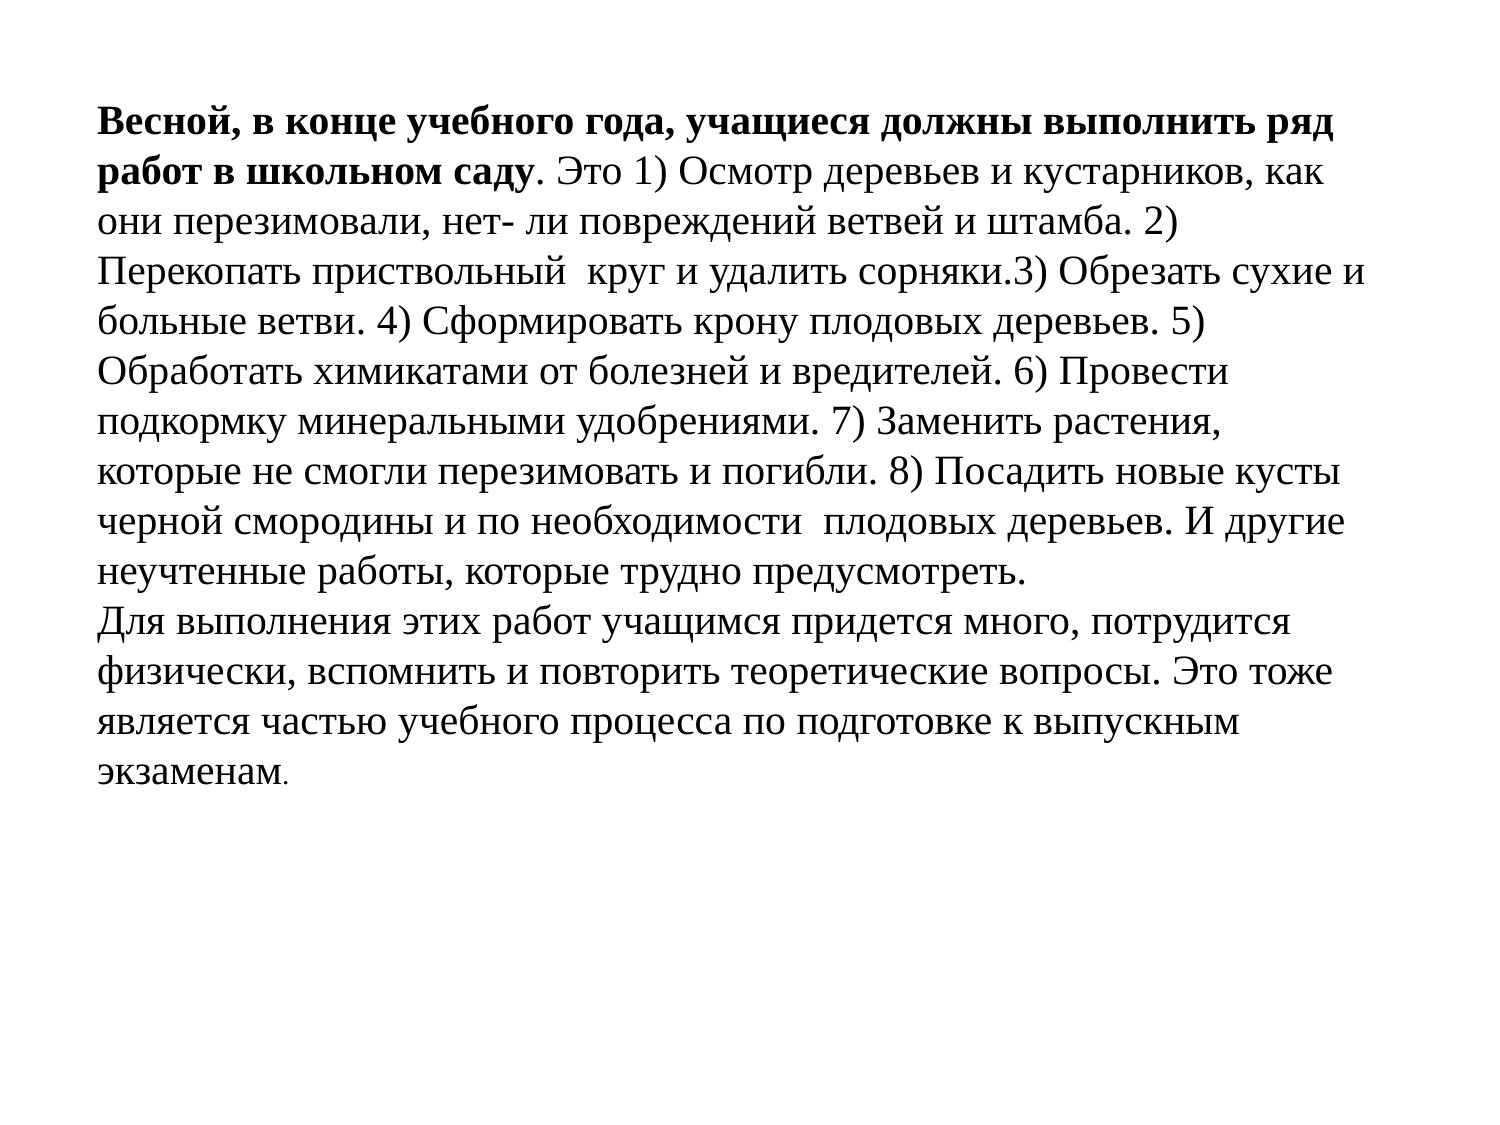

Весной, в конце учебного года, учащиеся должны выполнить ряд работ в школьном саду. Это 1) Осмотр деревьев и кустарников, как они перезимовали, нет- ли повреждений ветвей и штамба. 2) Перекопать приствольный круг и удалить сорняки.3) Обрезать сухие и больные ветви. 4) Сформировать крону плодовых деревьев. 5) Обработать химикатами от болезней и вредителей. 6) Провести подкормку минеральными удобрениями. 7) Заменить растения, которые не смогли перезимовать и погибли. 8) Посадить новые кусты черной смородины и по необходимости плодовых деревьев. И другие неучтенные работы, которые трудно предусмотреть.
Для выполнения этих работ учащимся придется много, потрудится физически, вспомнить и повторить теоретические вопросы. Это тоже является частью учебного процесса по подготовке к выпускным экзаменам.